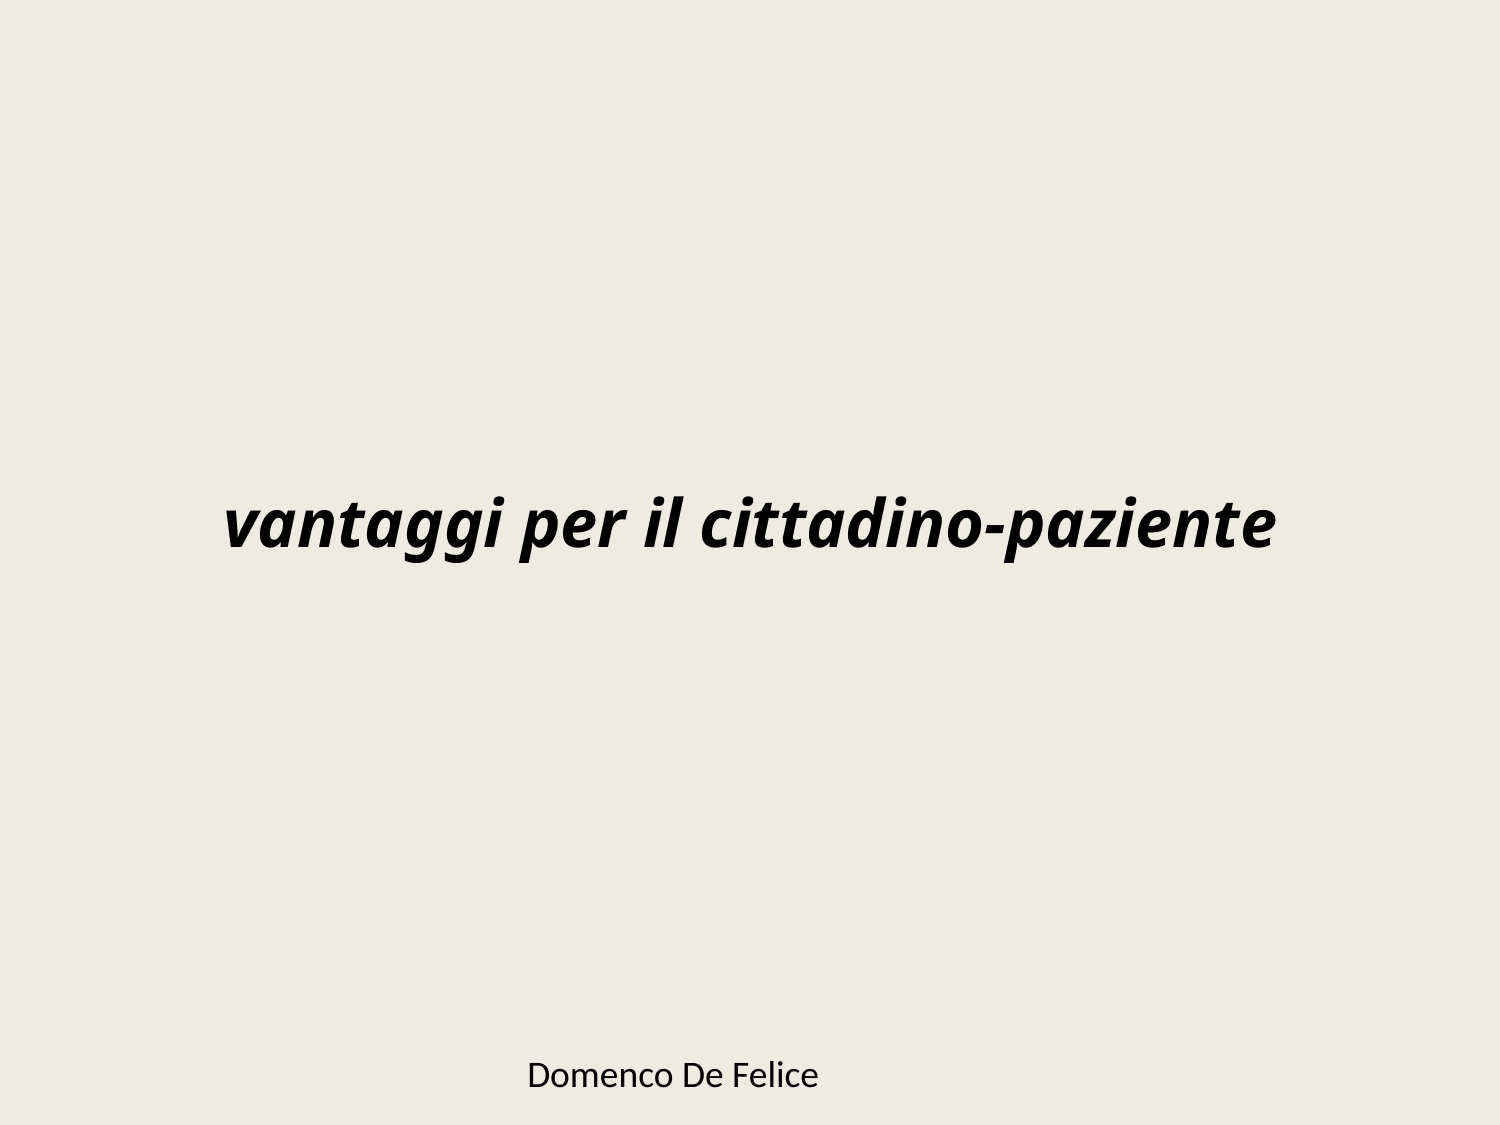

vantaggi per il cittadino-paziente
Domenco De Felice